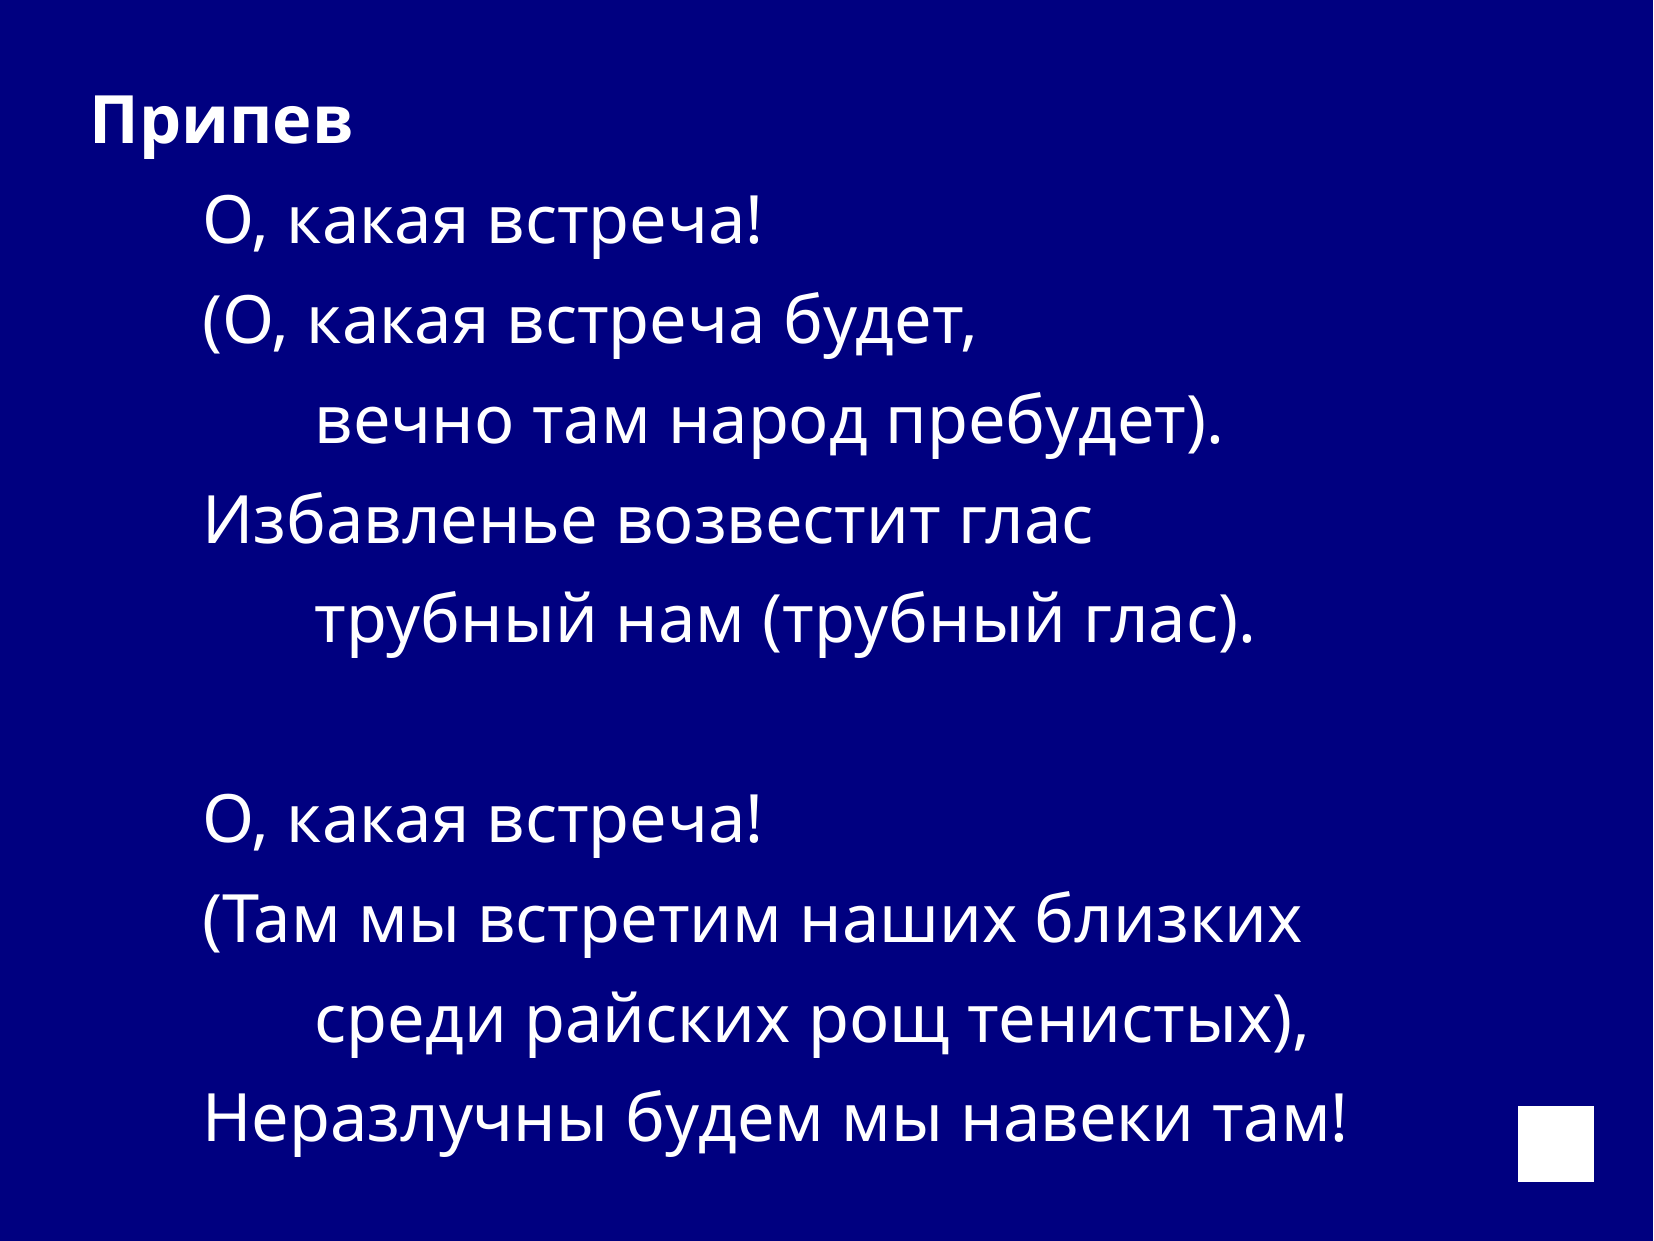

Припев
	О, какая встреча!
	(О, какая встреча будет,
		вечно там народ пребудет).
	Избавленье возвестит глас
		трубный нам (трубный глас).
	О, какая встреча!
	(Там мы встретим наших близких
		среди райских рощ тенистых),
	Неразлучны будем мы навеки там!